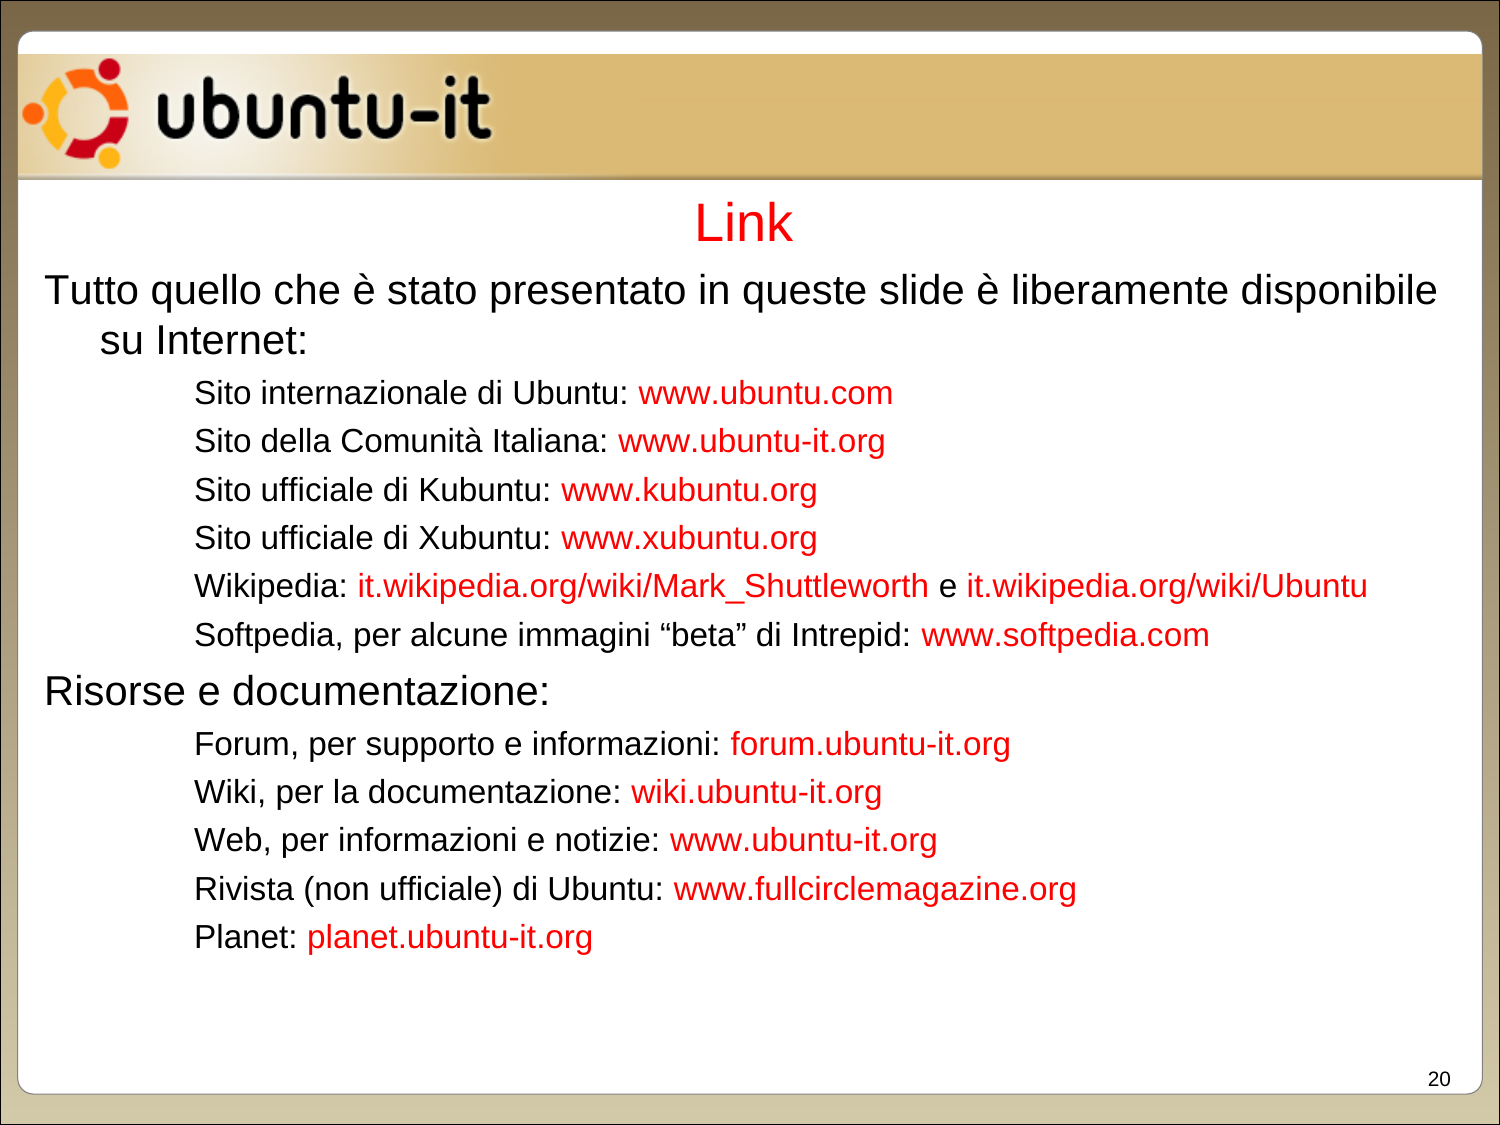

# Link
Tutto quello che è stato presentato in queste slide è liberamente disponibile su Internet:
Sito internazionale di Ubuntu: www.ubuntu.com
Sito della Comunità Italiana: www.ubuntu-it.org
Sito ufficiale di Kubuntu: www.kubuntu.org
Sito ufficiale di Xubuntu: www.xubuntu.org
Wikipedia: it.wikipedia.org/wiki/Mark_Shuttleworth e it.wikipedia.org/wiki/Ubuntu
Softpedia, per alcune immagini “beta” di Intrepid: www.softpedia.com
Risorse e documentazione:
Forum, per supporto e informazioni: forum.ubuntu-it.org
Wiki, per la documentazione: wiki.ubuntu-it.org
Web, per informazioni e notizie: www.ubuntu-it.org
Rivista (non ufficiale) di Ubuntu: www.fullcirclemagazine.org
Planet: planet.ubuntu-it.org
20